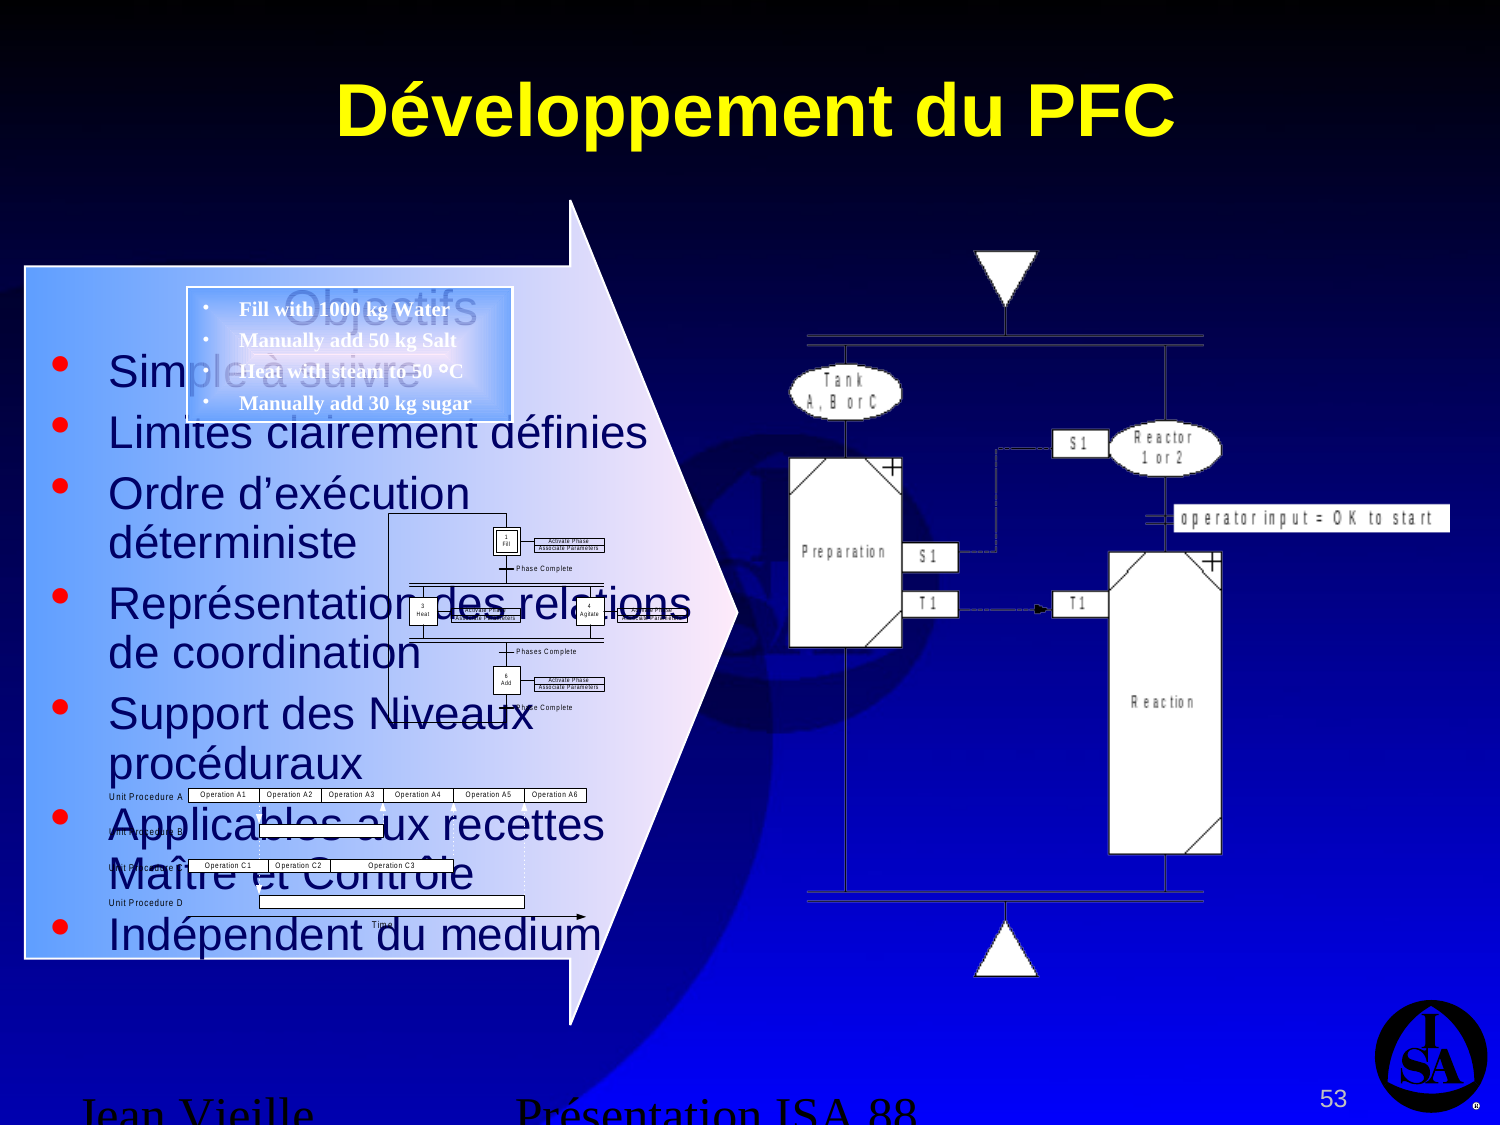

# Développement du PFC
Objectifs
Simple à suivre
Limites clairement définies
Ordre d’exécution déterministe
Représentation des relations de coordination
Support des Niveaux procéduraux
Applicables aux recettes Maître et Contrôle
Indépendent du medium
Fill with 1000 kg Water
Manually add 50 kg Salt
Heat with steam to 50 C
Manually add 30 kg sugar